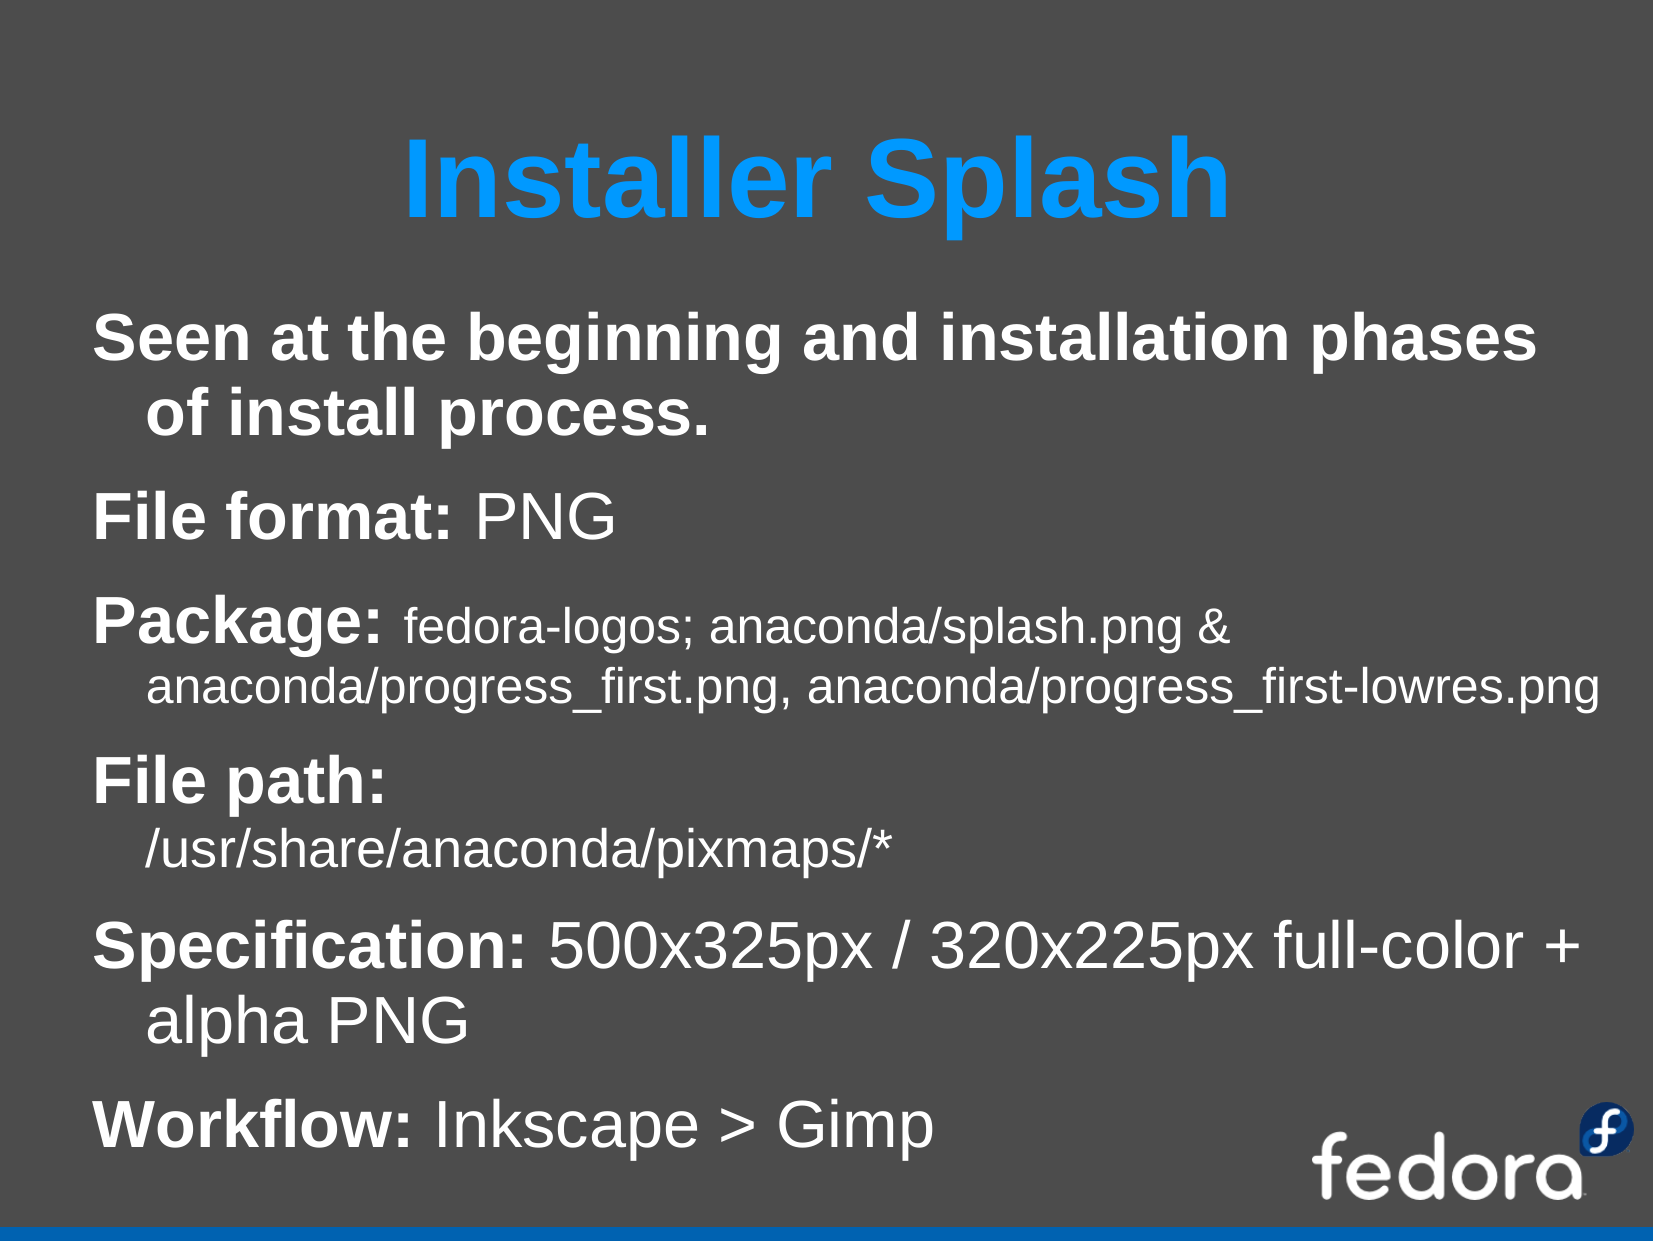

# Installer Splash
Seen at the beginning and installation phases
of install process.
File format: PNG
Package: fedora-logos; anaconda/splash.png & anaconda/progress_first.png, anaconda/progress_first-lowres.png
File path:
/usr/share/anaconda/pixmaps/*
Specification: 500x325px / 320x225px full-color + alpha PNG
Workflow: Inkscape > Gimp